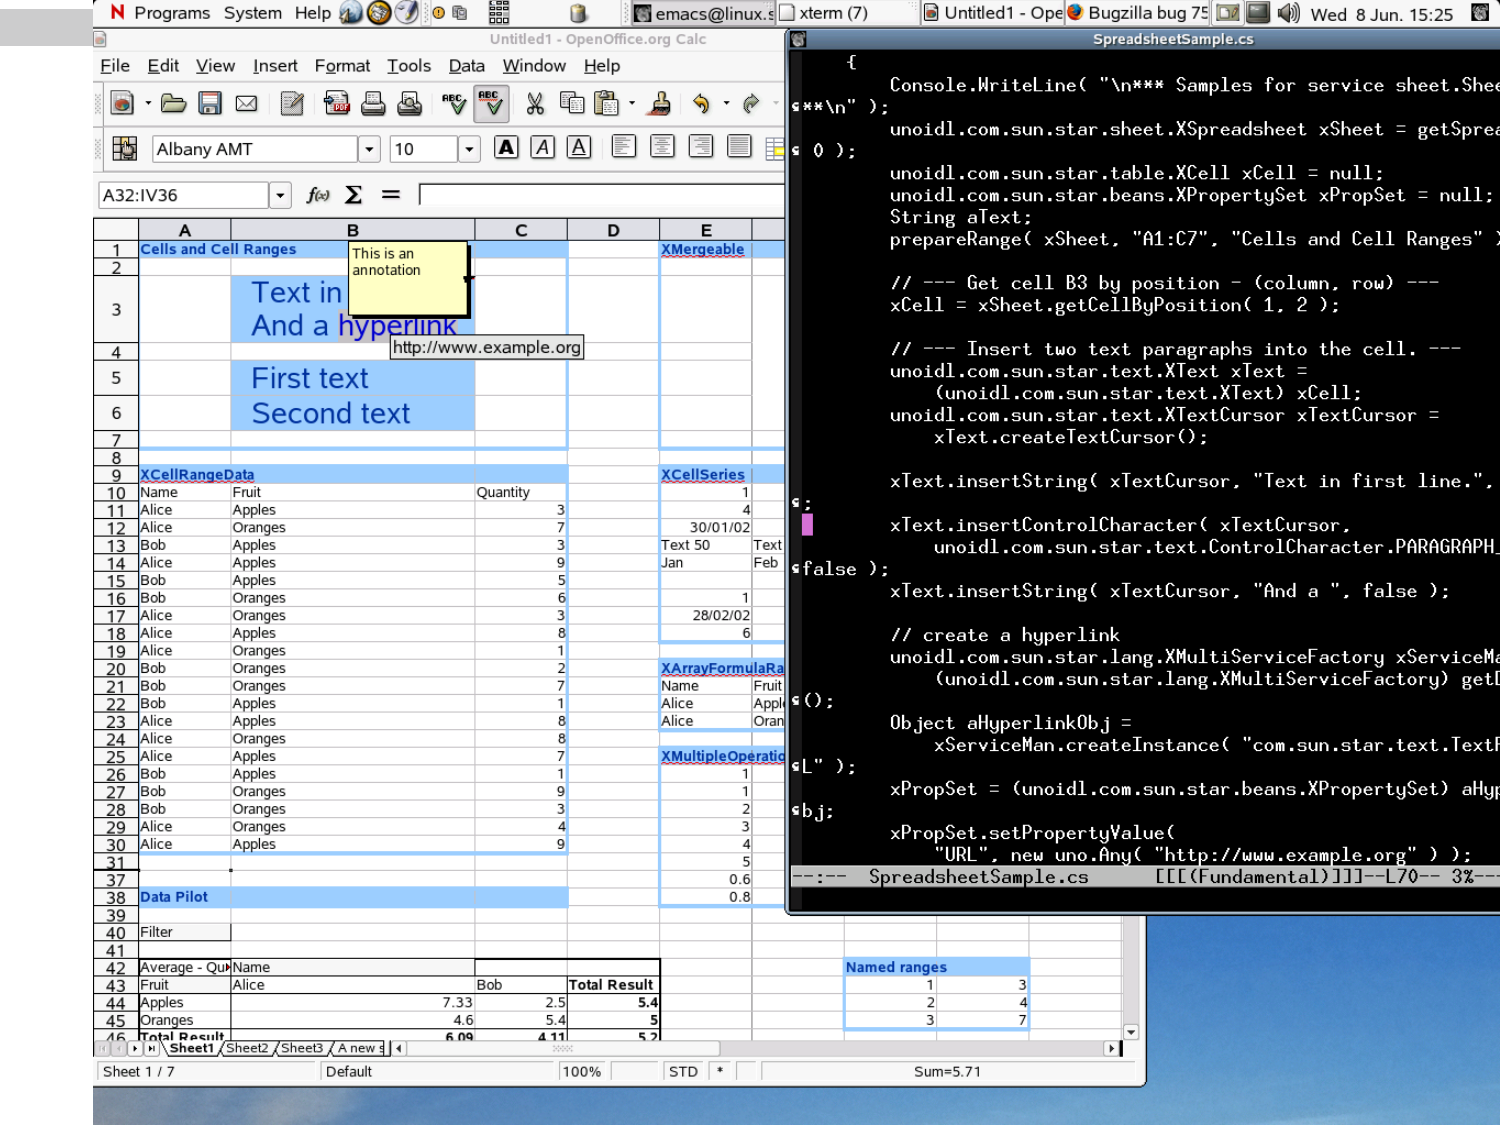

# OO.o 2.0.x – in progress
Mono integration ...
Remote control only
so far ...
UNO/Mono bridge